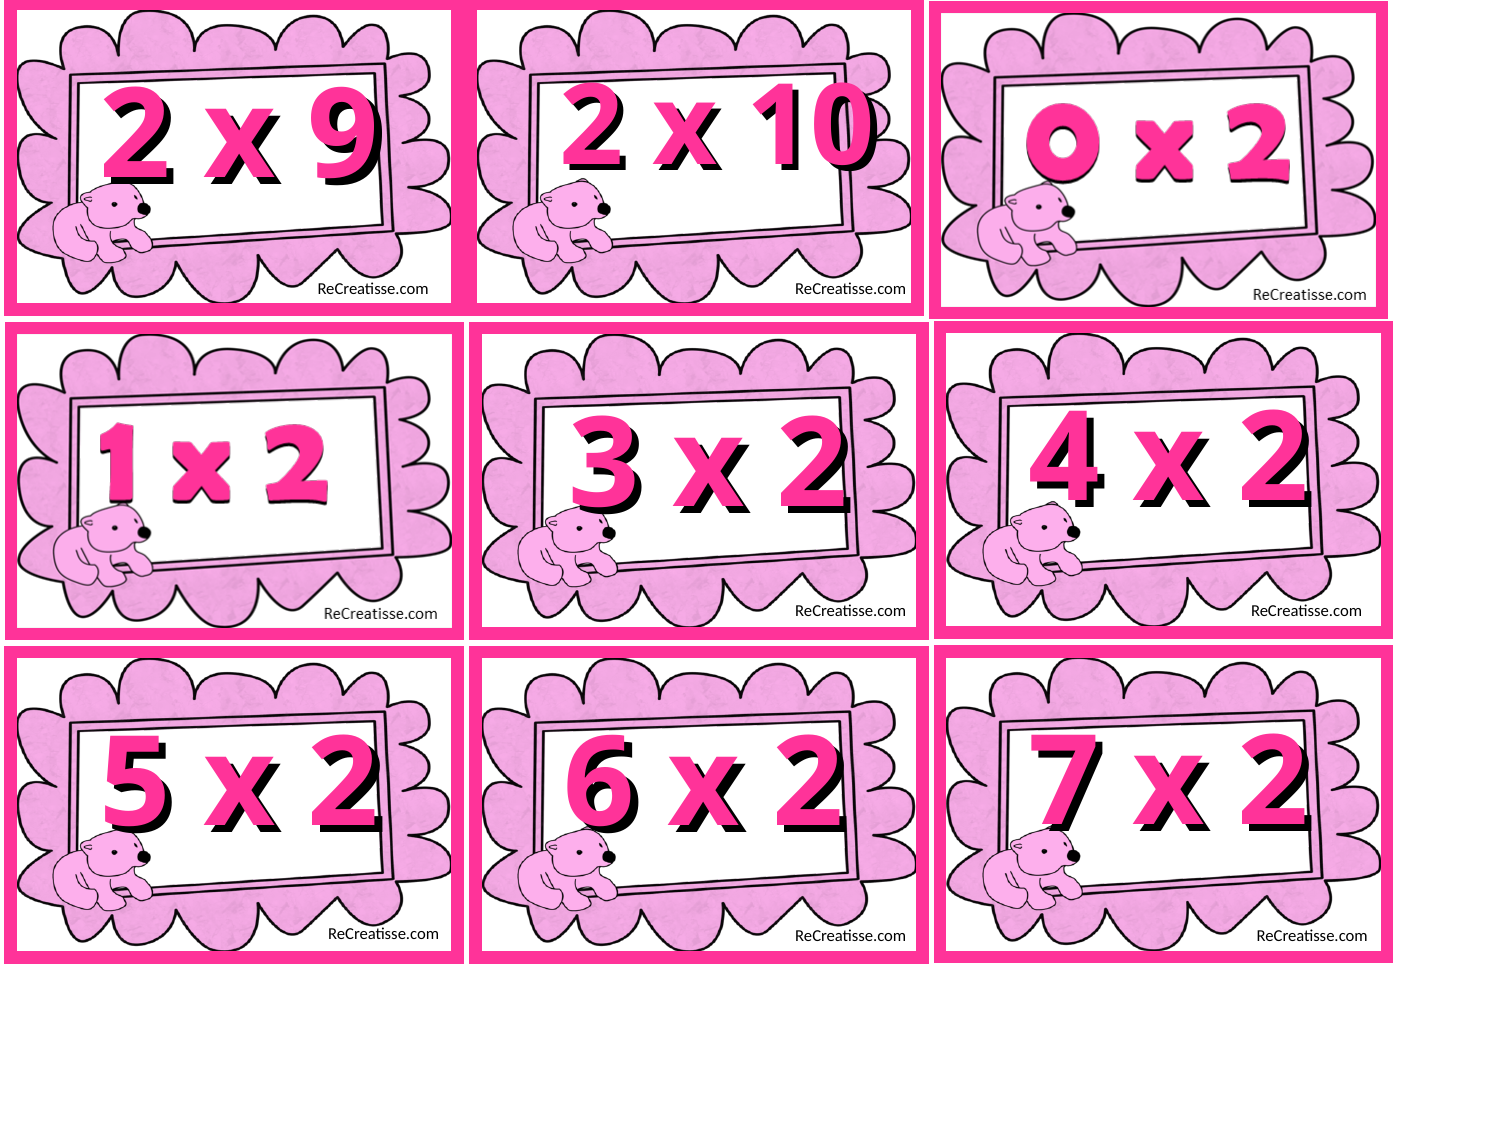

2 x 9
2 x 10
ReCreatisse.com
ReCreatisse.com
4 x 2
3 x 2
ReCreatisse.com
ReCreatisse.com
7 x 2
5 x 2
6 x 2
ReCreatisse.com
ReCreatisse.com
ReCreatisse.com